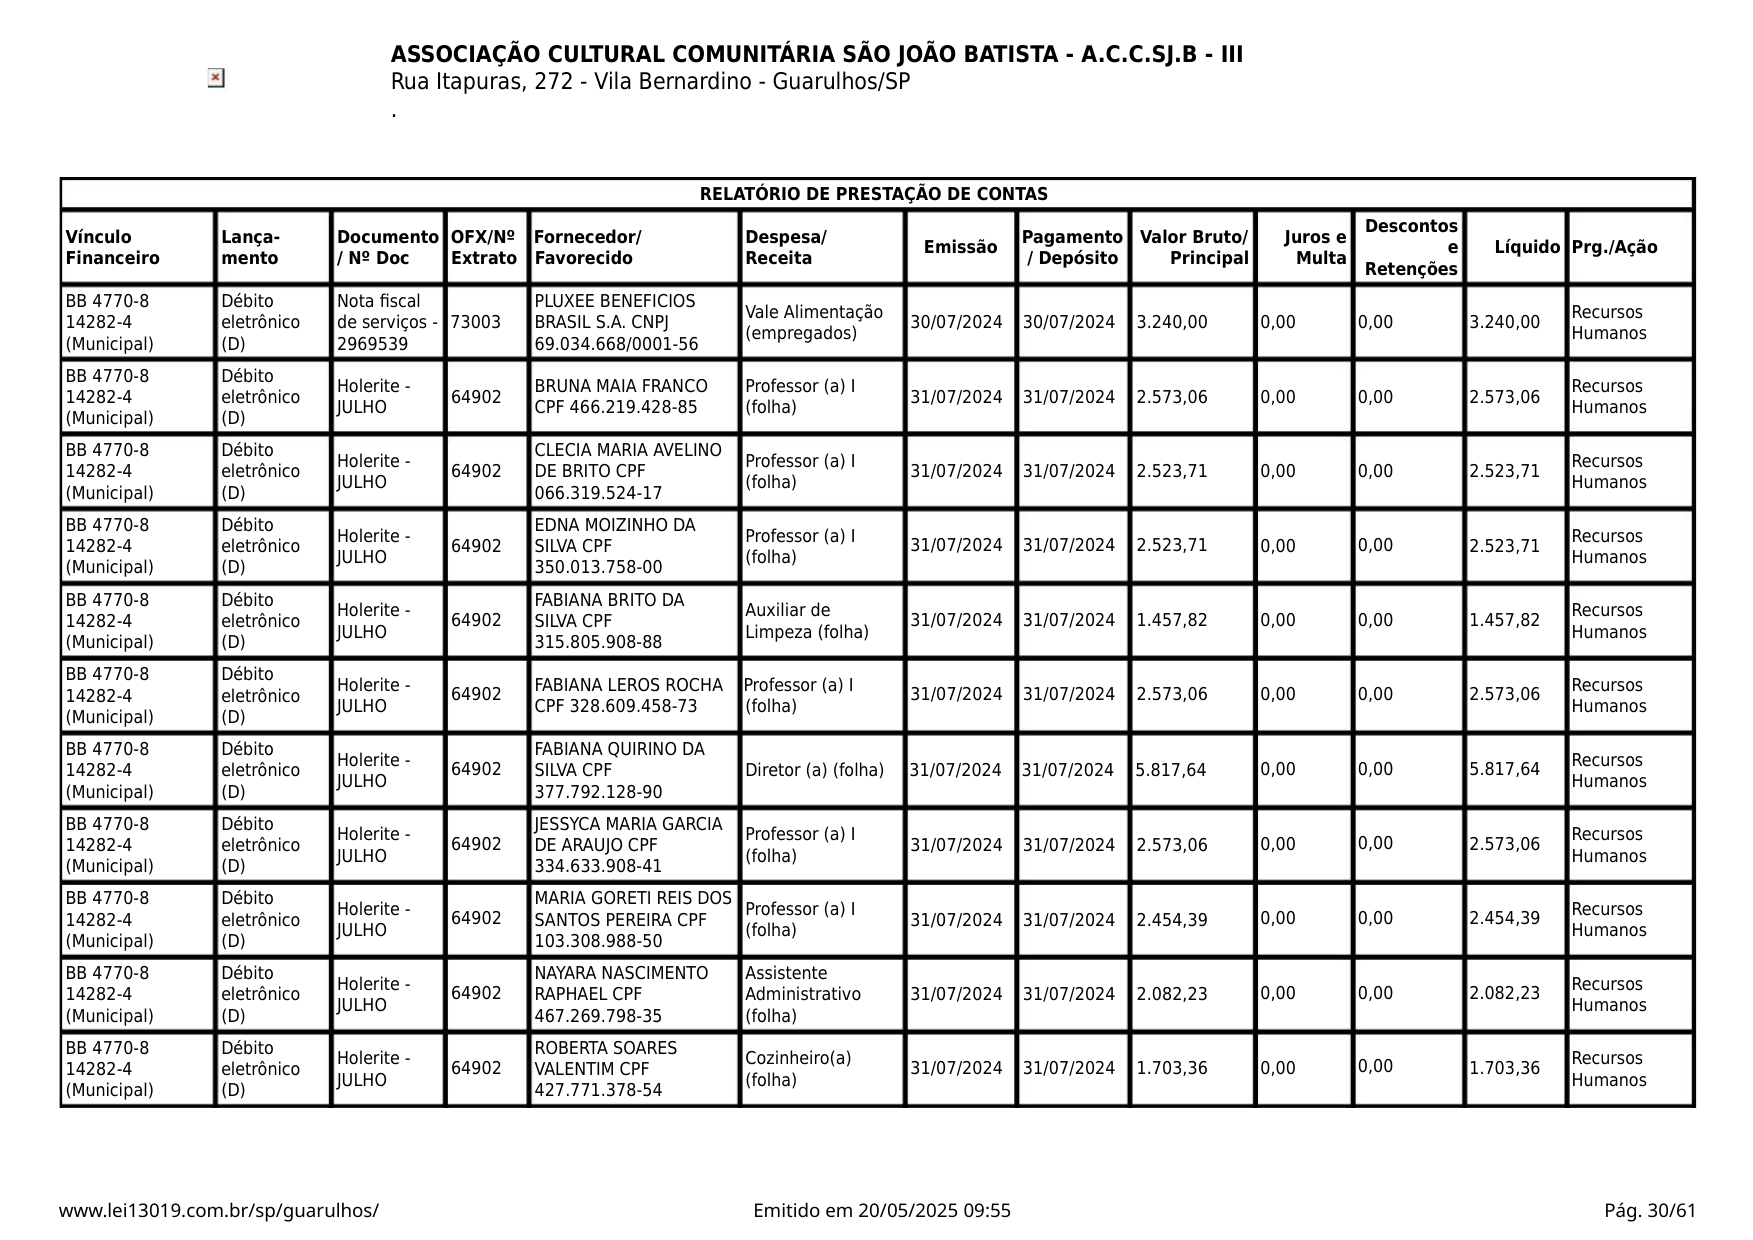

ASSOCIAÇÃO CULTURAL COMUNITÁRIA SÃO JOÃO BATISTA - A.C.C.SJ.B - III
Rua Itapuras, 272 - Vila Bernardino - Guarulhos/SP
.
RELATÓRIO DE PRESTAÇÃO DE CONTAS
Descontos
e
Retenções
Vínculo
Financeiro
Lança-
mento
Documento OFX/Nº Fornecedor/
Despesa/
Receita
Pagamento Valor Bruto/
/ Depósito Principal
Juros e
Multa
Emissão
Líquido Prg./Ação
/ Nº Doc
Extrato Favorecido
BB 4770-8
14282-4
(Municipal)
Débito
eletrônico
(D)
Nota ﬁscal
de serviços - 73003
2969539
PLUXEE BENEFICIOS
BRASIL S.A. CNPJ
69.034.668/0001-56
Vale Alimentação
(empregados)
Recursos
Humanos
30/07/2024 30/07/2024 3.240,00
31/07/2024 31/07/2024 2.573,06
31/07/2024 31/07/2024 2.523,71
31/07/2024 31/07/2024 2.523,71
31/07/2024 31/07/2024 1.457,82
31/07/2024 31/07/2024 2.573,06
0,00
0,00
0,00
0,00
0,00
0,00
0,00
0,00
0,00
0,00
0,00
0,00
3.240,00
BB 4770-8
14282-4
(Municipal)
Débito
eletrônico
(D)
Holerite -
JULHO
BRUNA MAIA FRANCO
CPF 466.219.428-85
Professor (a) I
(folha)
Recursos
Humanos
64902
64902
64902
64902
64902
64902
64902
64902
64902
64902
0,00
0,00
0,00
0,00
0,00
0,00
0,00
0,00
0,00
0,00
2.573,06
2.523,71
2.523,71
1.457,82
2.573,06
5.817,64
2.573,06
2.454,39
2.082,23
1.703,36
BB 4770-8
14282-4
(Municipal)
Débito
eletrônico
(D)
CLECIA MARIA AVELINO
DE BRITO CPF
066.319.524-17
Holerite -
JULHO
Professor (a) I
(folha)
Recursos
Humanos
BB 4770-8
14282-4
(Municipal)
Débito
eletrônico
(D)
EDNA MOIZINHO DA
SILVA CPF
350.013.758-00
Holerite -
JULHO
Professor (a) I
(folha)
Recursos
Humanos
BB 4770-8
14282-4
(Municipal)
Débito
eletrônico
(D)
FABIANA BRITO DA
SILVA CPF
315.805.908-88
Holerite -
JULHO
Auxiliar de
Limpeza (folha)
Recursos
Humanos
BB 4770-8
14282-4
(Municipal)
Débito
eletrônico
(D)
Holerite -
JULHO
FABIANA LEROS ROCHA Professor (a) I
CPF 328.609.458-73
Recursos
Humanos
(folha)
BB 4770-8
14282-4
(Municipal)
Débito
eletrônico
(D)
FABIANA QUIRINO DA
SILVA CPF
377.792.128-90
Holerite -
JULHO
Recursos
Humanos
Diretor (a) (folha) 31/07/2024 31/07/2024 5.817,64
Professor (a) I
BB 4770-8
14282-4
(Municipal)
Débito
eletrônico
(D)
JESSYCA MARIA GARCIA
DE ARAUJO CPF
334.633.908-41
Holerite -
JULHO
Recursos
Humanos
31/07/2024 31/07/2024 2.573,06
31/07/2024 31/07/2024 2.454,39
31/07/2024 31/07/2024 2.082,23
31/07/2024 31/07/2024 1.703,36
(folha)
BB 4770-8
14282-4
(Municipal)
Débito
eletrônico
(D)
MARIA GORETI REIS DOS
SANTOS PEREIRA CPF
103.308.988-50
Holerite -
JULHO
Professor (a) I
(folha)
Recursos
Humanos
BB 4770-8
14282-4
(Municipal)
Débito
eletrônico
(D)
NAYARA NASCIMENTO
RAPHAEL CPF
467.269.798-35
Assistente
Administrativo
(folha)
Holerite -
JULHO
Recursos
Humanos
BB 4770-8
14282-4
(Municipal)
Débito
eletrônico
(D)
ROBERTA SOARES
VALENTIM CPF
427.771.378-54
Holerite -
JULHO
Cozinheiro(a)
(folha)
Recursos
Humanos
www.lei13019.com.br/sp/guarulhos/
Emitido em 20/05/2025 09:55
Pág. 30/61